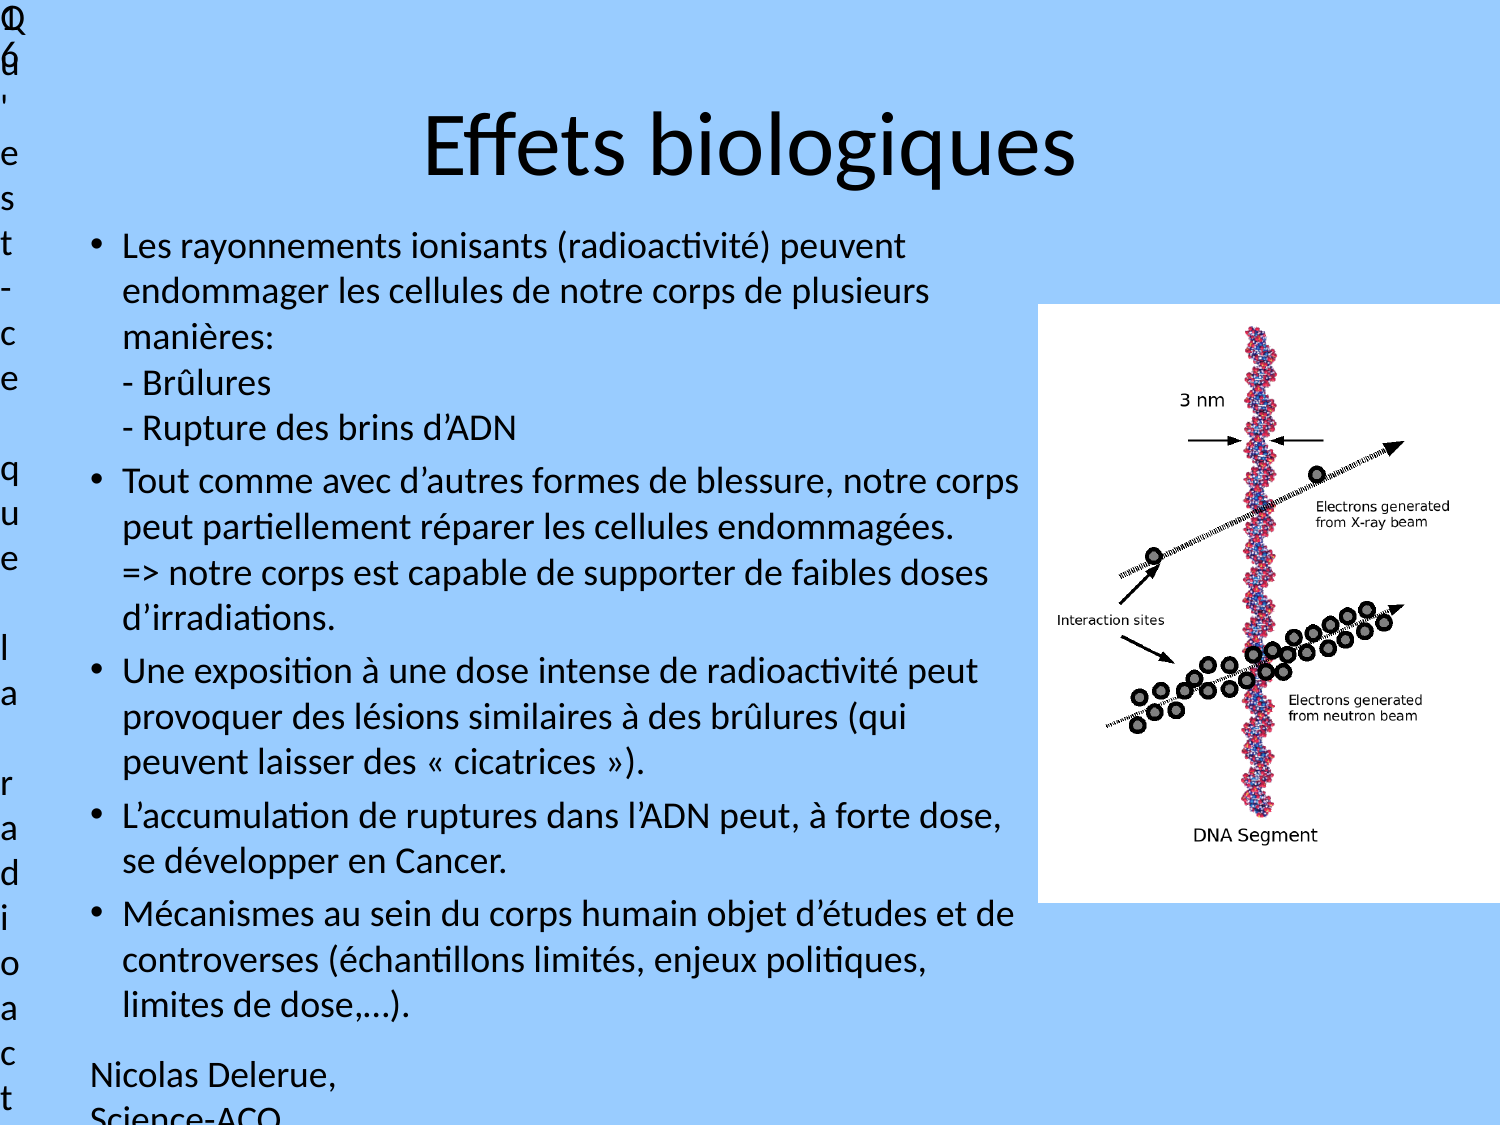

Qu'est-ce que la radioactivité?
# Effets biologiques
Les rayonnements ionisants (radioactivité) peuvent endommager les cellules de notre corps de plusieurs manières:
- Brûlures
- Rupture des brins d’ADN
Tout comme avec d’autres formes de blessure, notre corps peut partiellement réparer les cellules endommagées.
=> notre corps est capable de supporter de faibles doses d’irradiations.
Une exposition à une dose intense de radioactivité peut provoquer des lésions similaires à des brûlures (qui peuvent laisser des « cicatrices »).
L’accumulation de ruptures dans l’ADN peut, à forte dose, se développer en Cancer.
Mécanismes au sein du corps humain objet d’études et de controverses (échantillons limités, enjeux politiques, limites de dose,…).
Nicolas Delerue, Science-ACO http://science-aco.fr http://nicolas.delerue.org